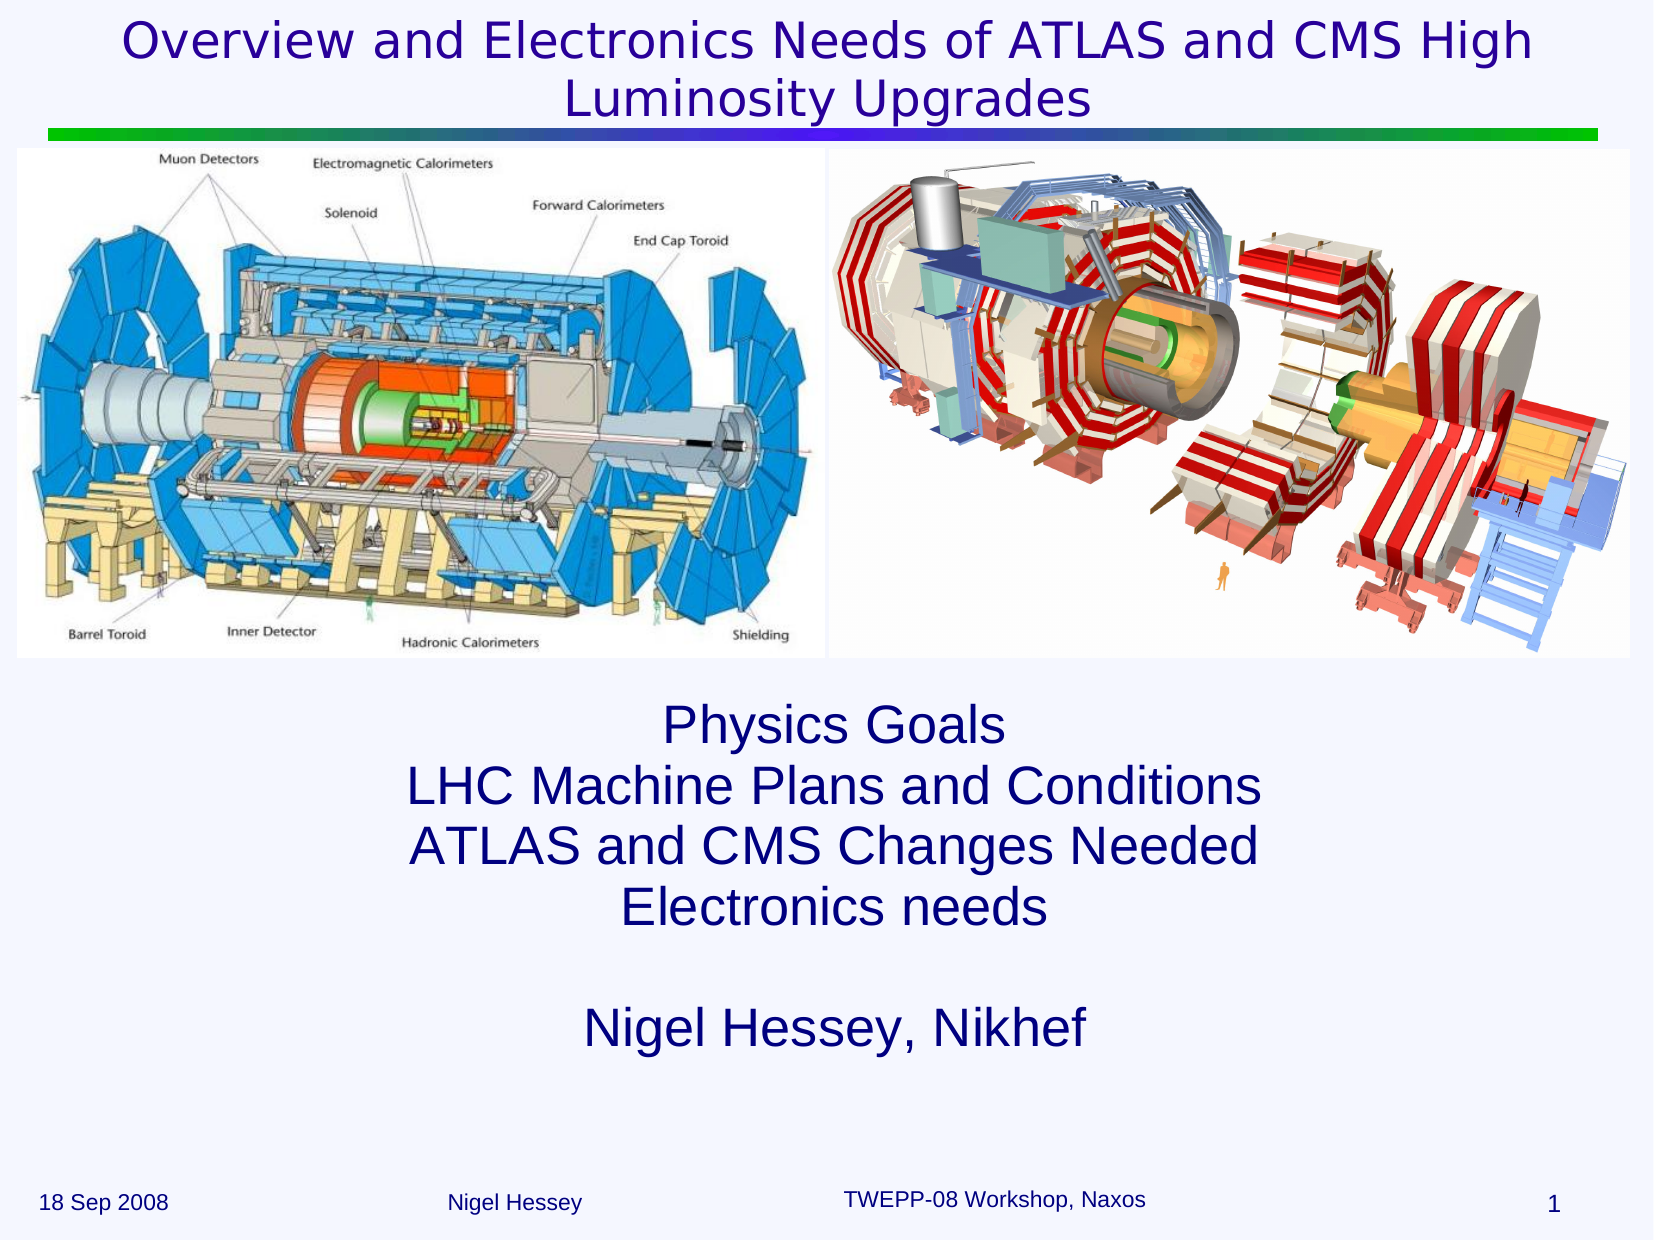

# Overview and Electronics Needs of ATLAS and CMS High Luminosity Upgrades
Physics Goals
LHC Machine Plans and Conditions
ATLAS and CMS Changes Needed
Electronics needs
Nigel Hessey, Nikhef